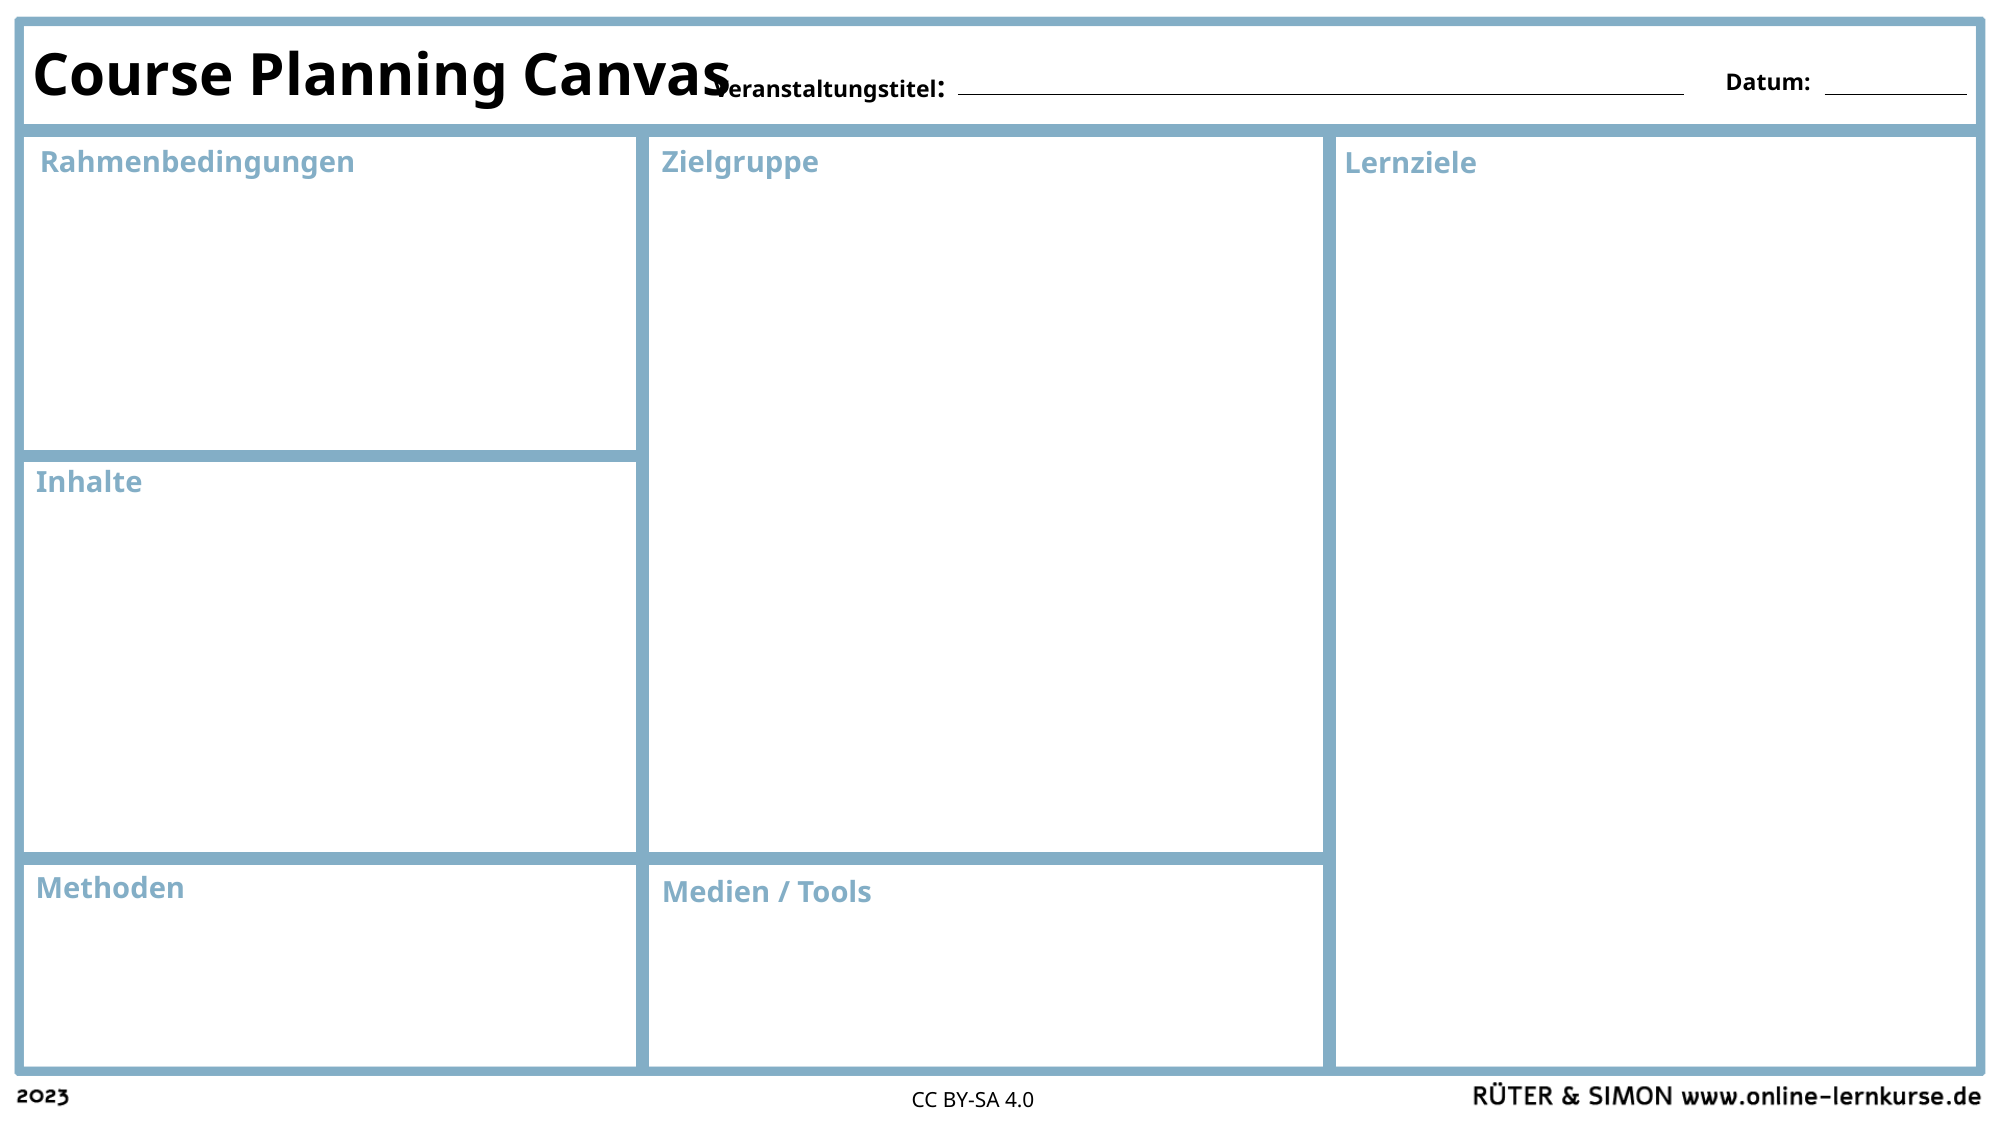

Course Planning Canvas
Veranstaltungstitel:
Datum:
Rahmenbedingungen
Zielgruppe
Lernziele
Inhalte
Methoden
Medien / Tools
CC BY-SA 4.0